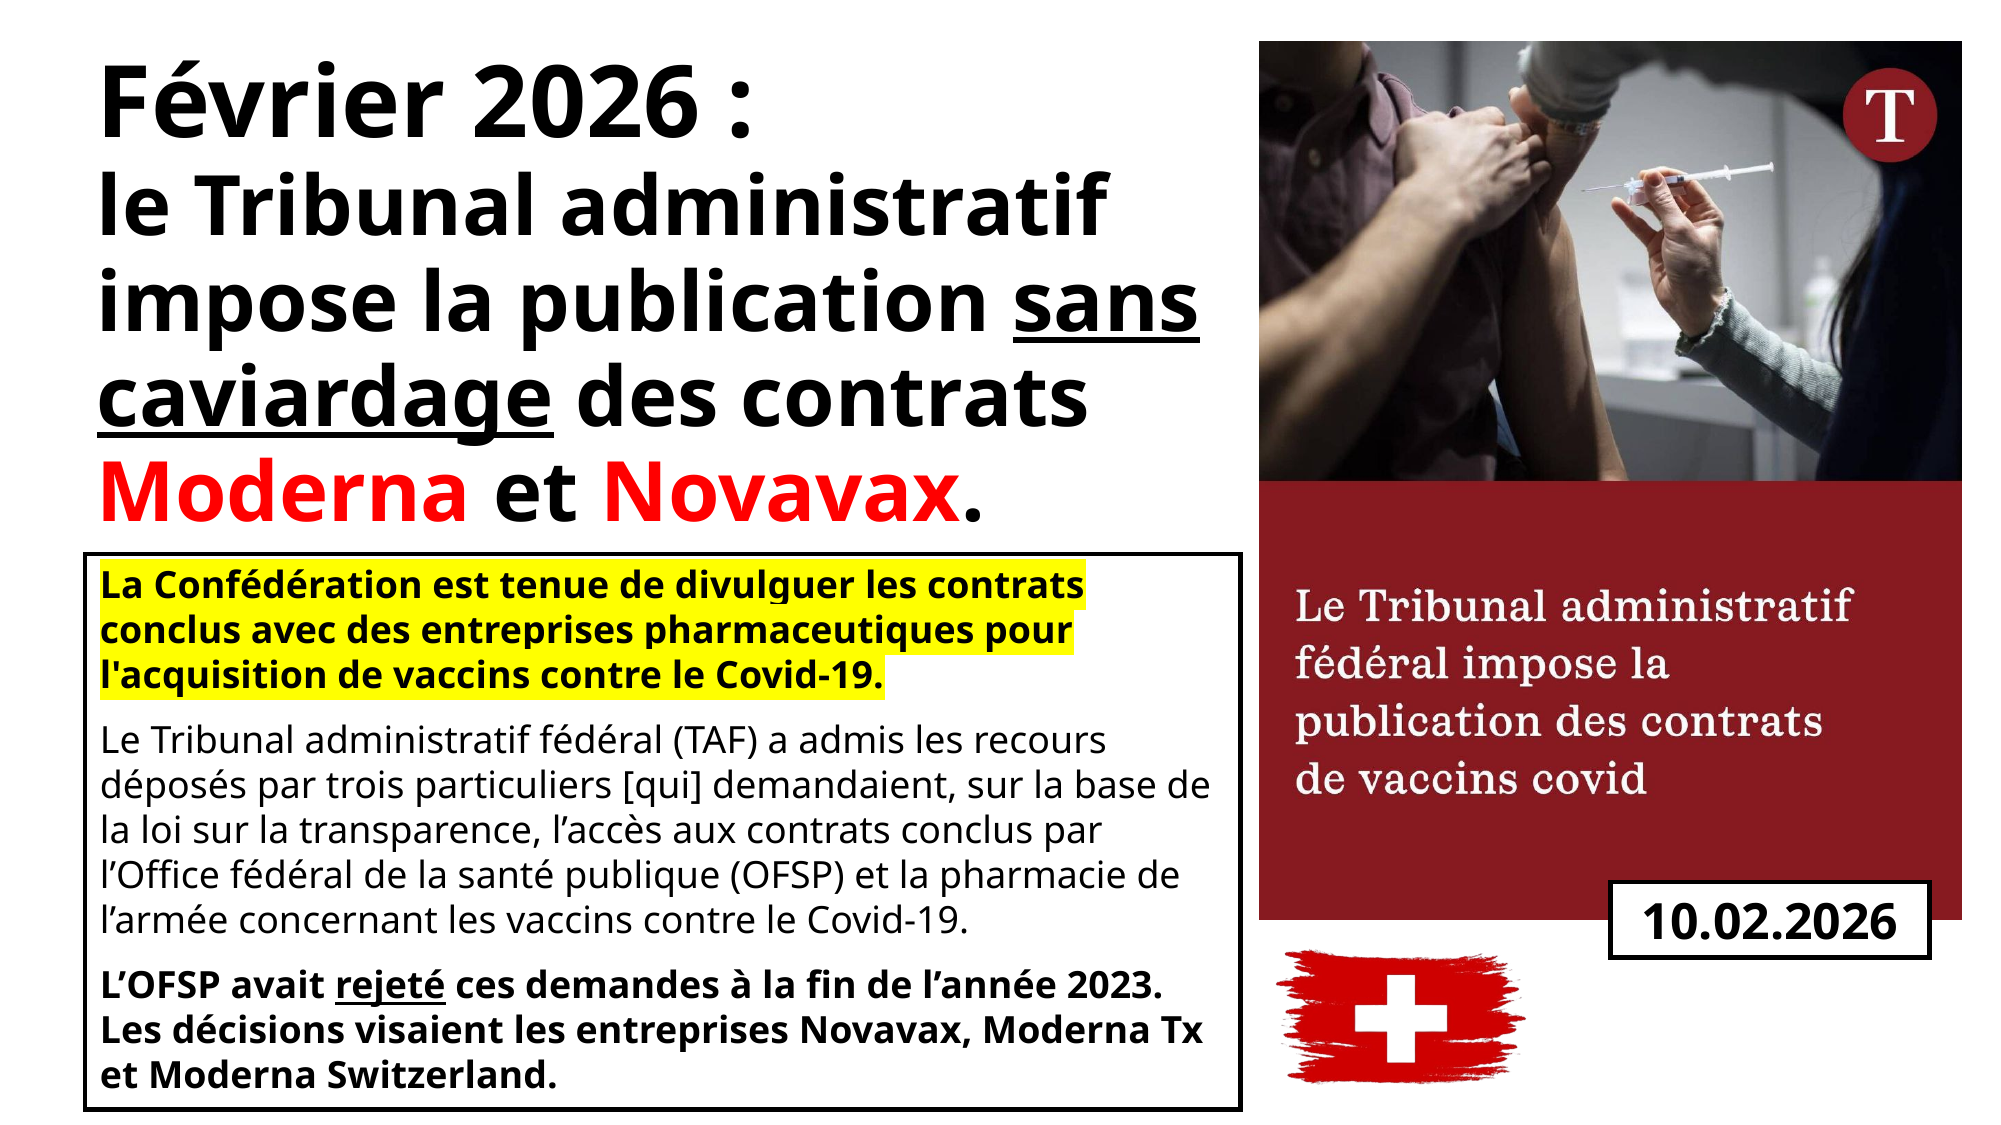

Février 2026 :
le Tribunal administratif
impose la publication sans caviardage des contrats
Moderna et Novavax.
La Confédération est tenue de divulguer les contrats conclus avec des entreprises pharmaceutiques pour l'acquisition de vaccins contre le Covid-19.
Le Tribunal administratif fédéral (TAF) a admis les recours déposés par trois particuliers [qui] demandaient, sur la base de la loi sur la transparence, l’accès aux contrats conclus par l’Office fédéral de la santé publique (OFSP) et la pharmacie de l’armée concernant les vaccins contre le Covid-19.
L’OFSP avait rejeté ces demandes à la fin de l’année 2023. Les décisions visaient les entreprises Novavax, Moderna Tx et Moderna Switzerland.
10.02.2026